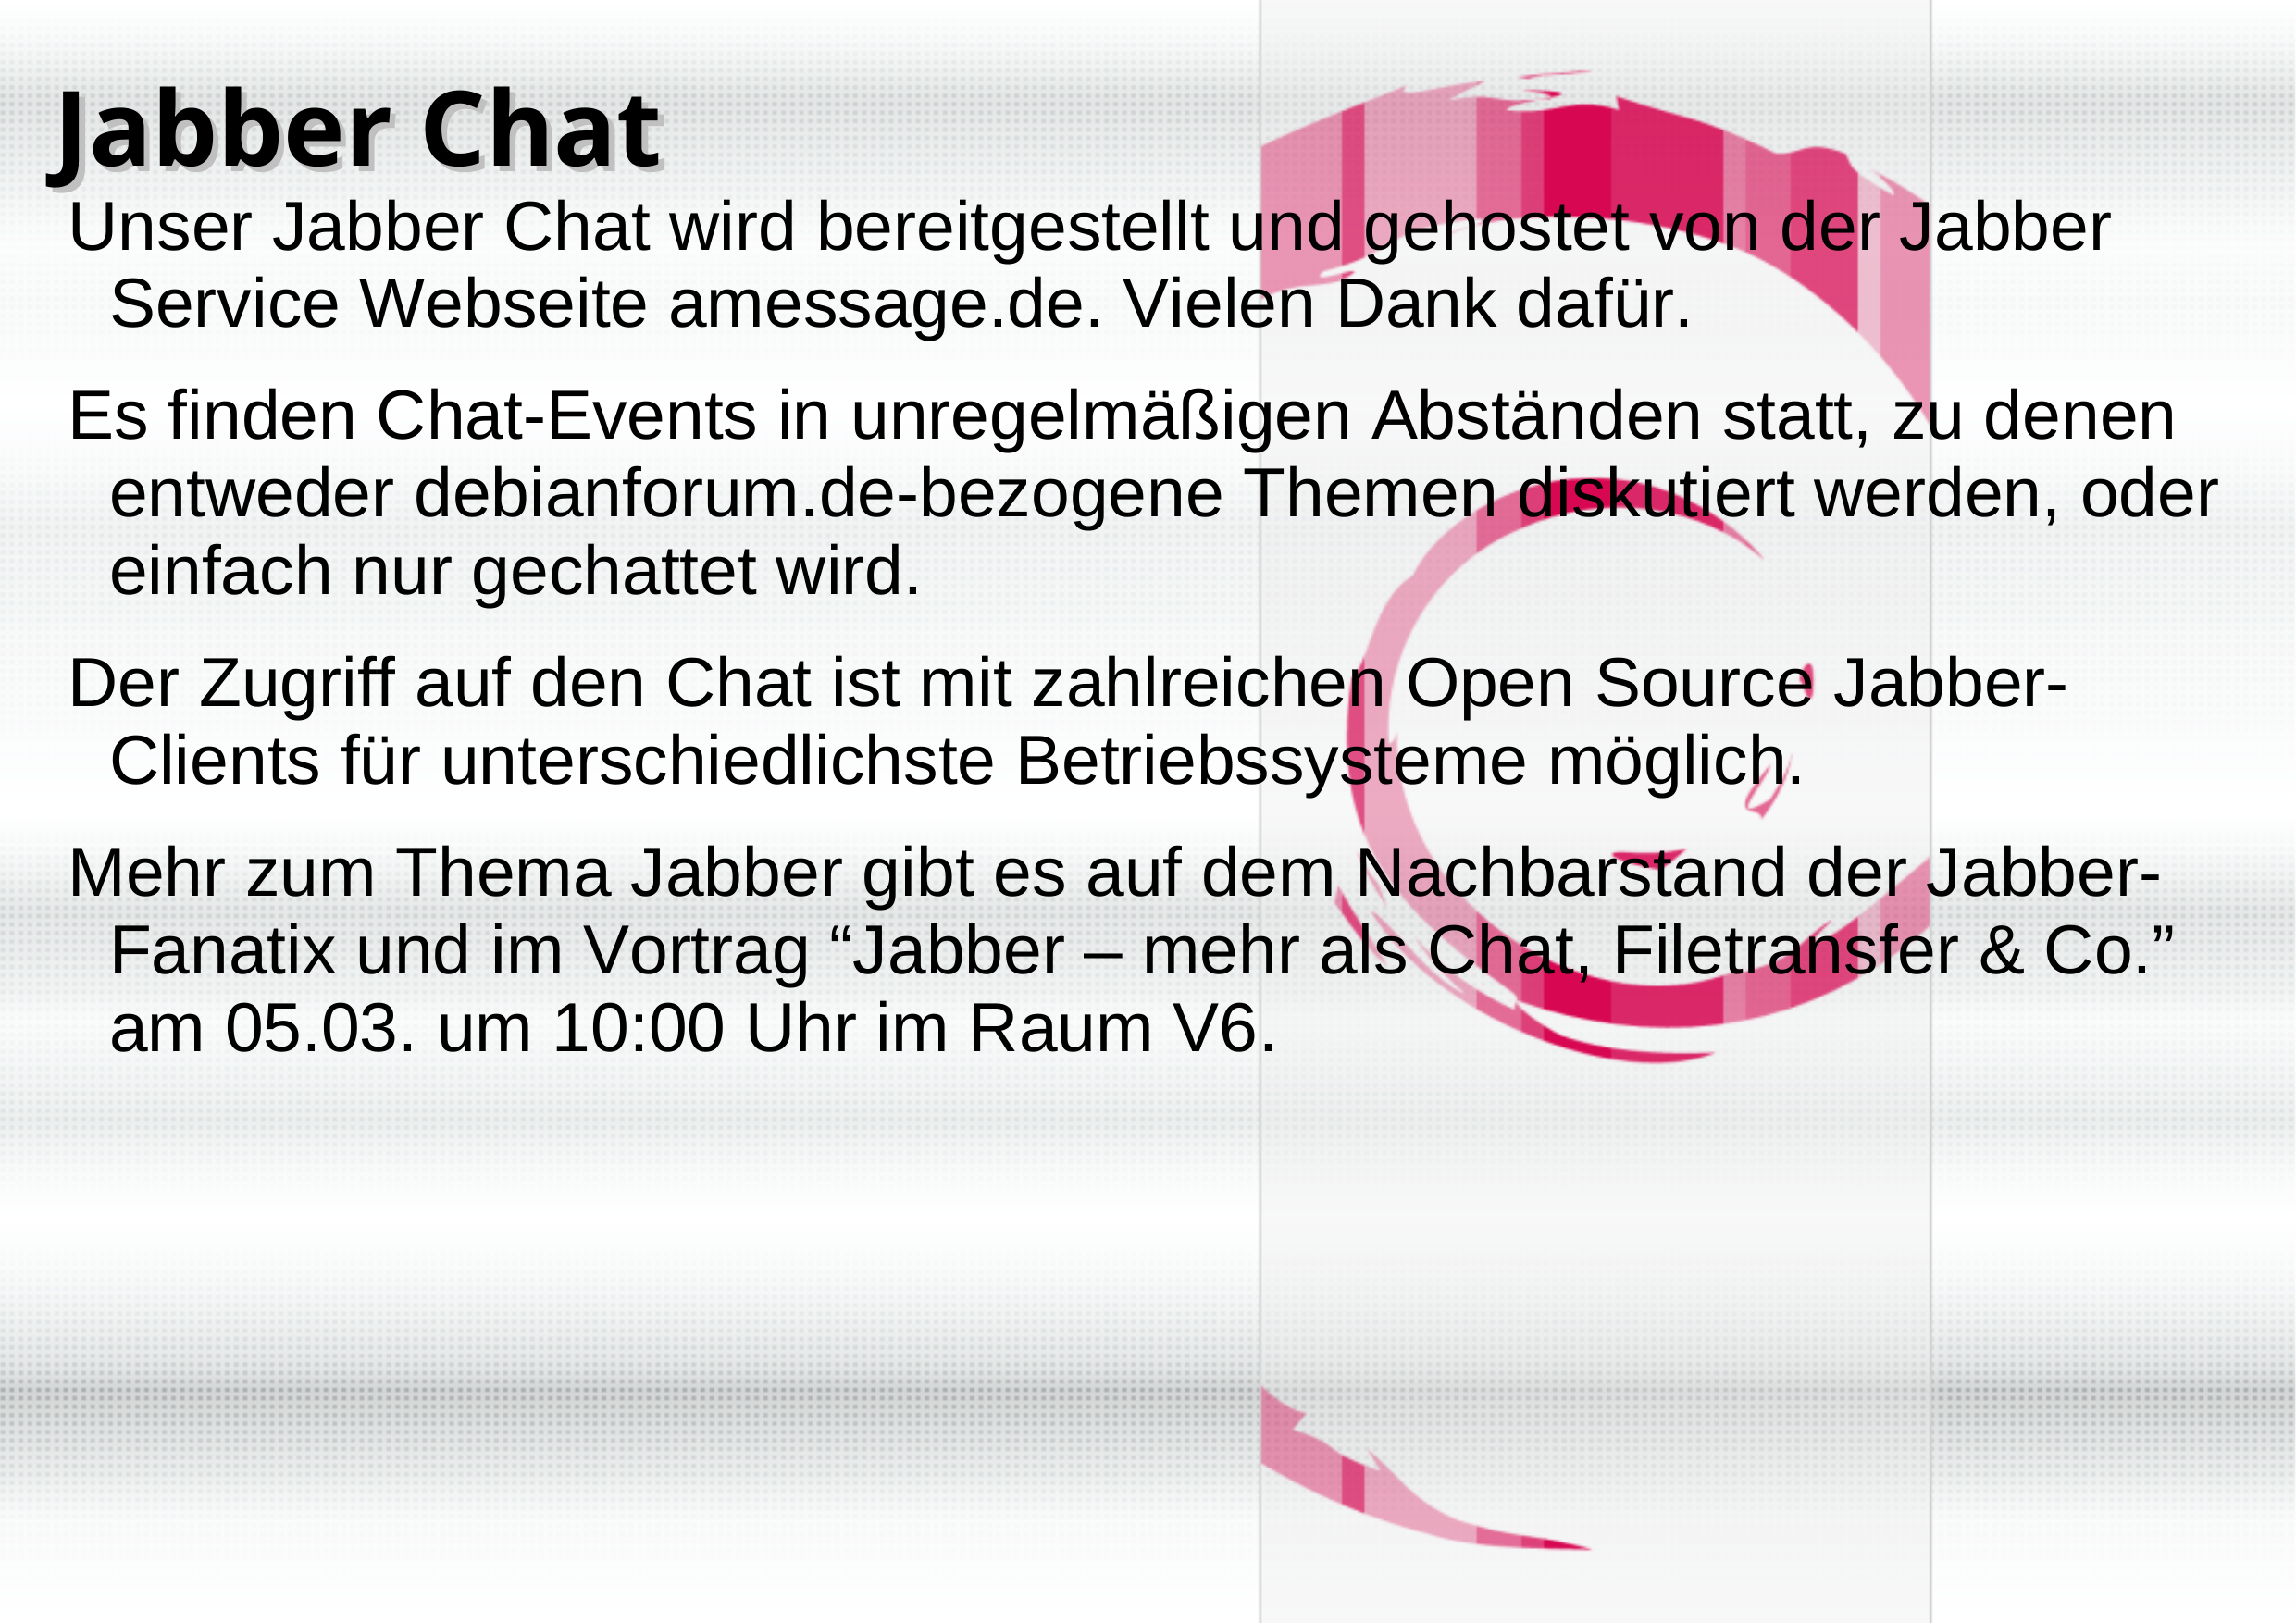

Jabber Chat
Unser Jabber Chat wird bereitgestellt und gehostet von der Jabber Service Webseite amessage.de. Vielen Dank dafür.
Es finden Chat-Events in unregelmäßigen Abständen statt, zu denen entweder debianforum.de-bezogene Themen diskutiert werden, oder einfach nur gechattet wird.
Der Zugriff auf den Chat ist mit zahlreichen Open Source Jabber-Clients für unterschiedlichste Betriebssysteme möglich.
Mehr zum Thema Jabber gibt es auf dem Nachbarstand der Jabber-Fanatix und im Vortrag “Jabber – mehr als Chat, Filetransfer & Co.” am 05.03. um 10:00 Uhr im Raum V6.